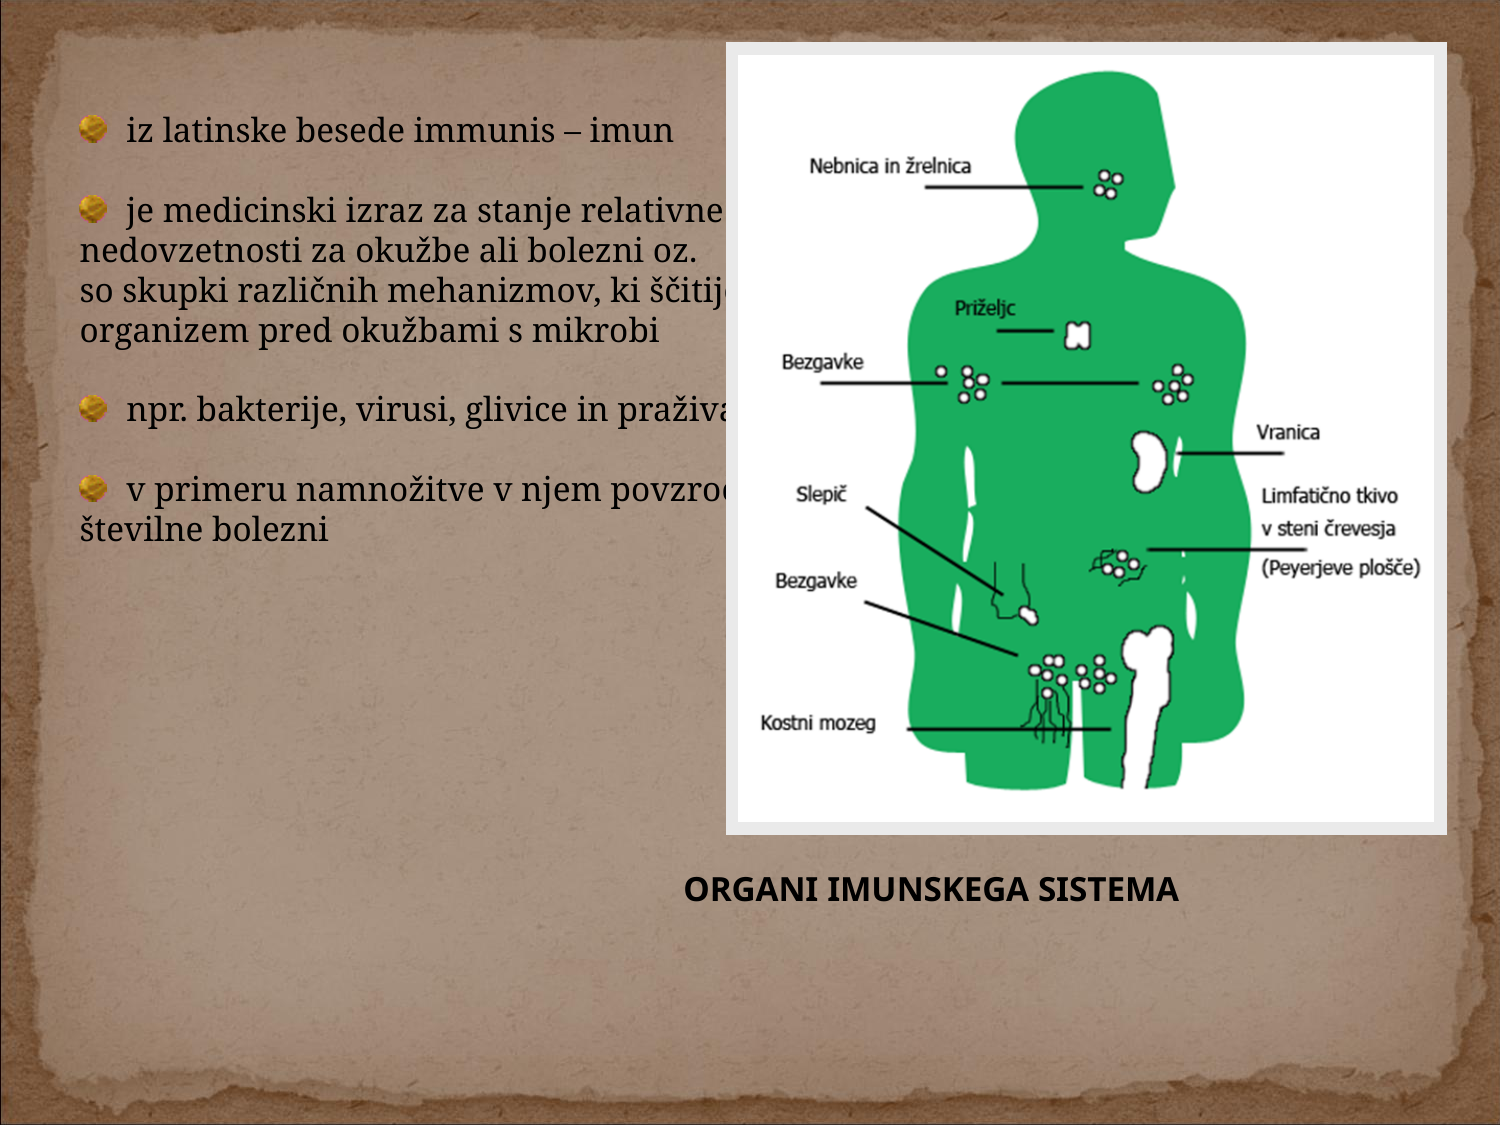

iz latinske besede immunis – imun
je medicinski izraz za stanje relativne
nedovzetnosti za okužbe ali bolezni oz.
so skupki različnih mehanizmov, ki ščitijo
organizem pred okužbami s mikrobi
npr. bakterije, virusi, glivice in praživali
v primeru namnožitve v njem povzročijo
številne bolezni
 ORGANI IMUNSKEGA SISTEMA